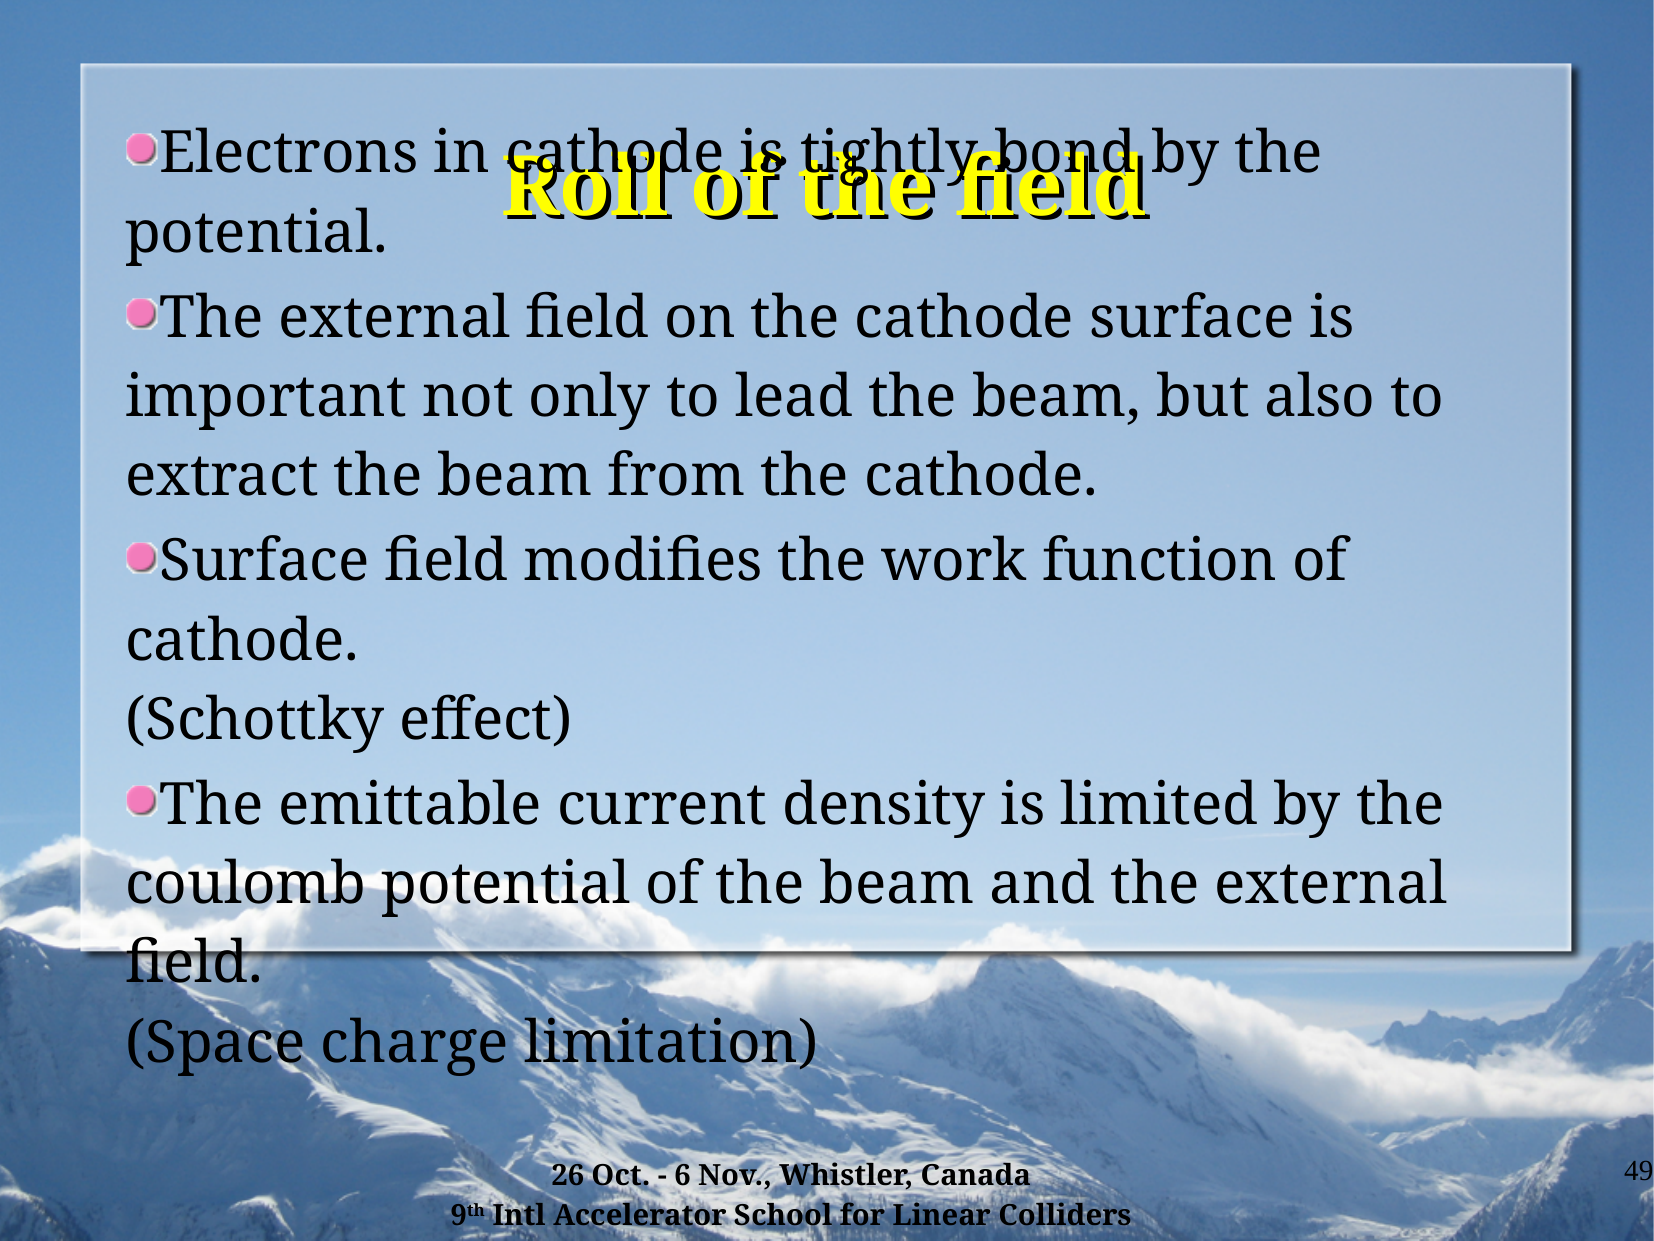

# Roll of the field
Electrons in cathode is tightly bond by the potential.
The external field on the cathode surface is important not only to lead the beam, but also to extract the beam from the cathode.
Surface field modifies the work function of cathode.
(Schottky effect)
The emittable current density is limited by the coulomb potential of the beam and the external field.
(Space charge limitation)
49